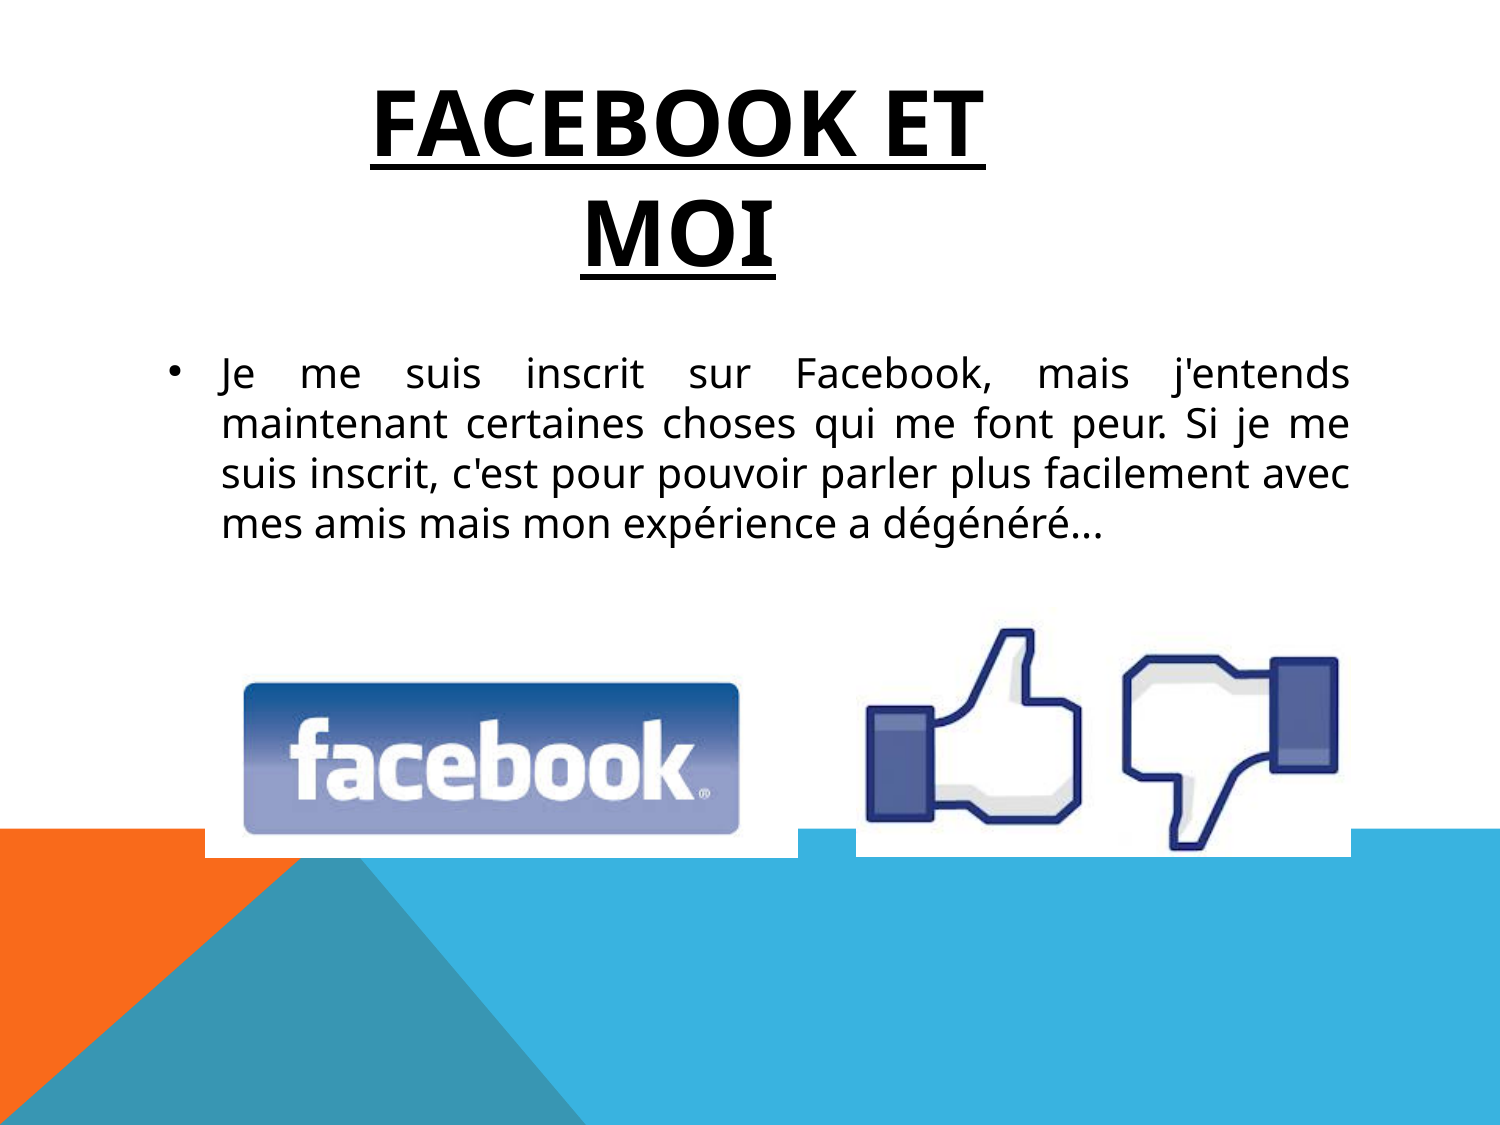

# FACEBOOK ET MOI
Je me suis inscrit sur Facebook, mais j'entends maintenant certaines choses qui me font peur. Si je me suis inscrit, c'est pour pouvoir parler plus facilement avec mes amis mais mon expérience a dégénéré...